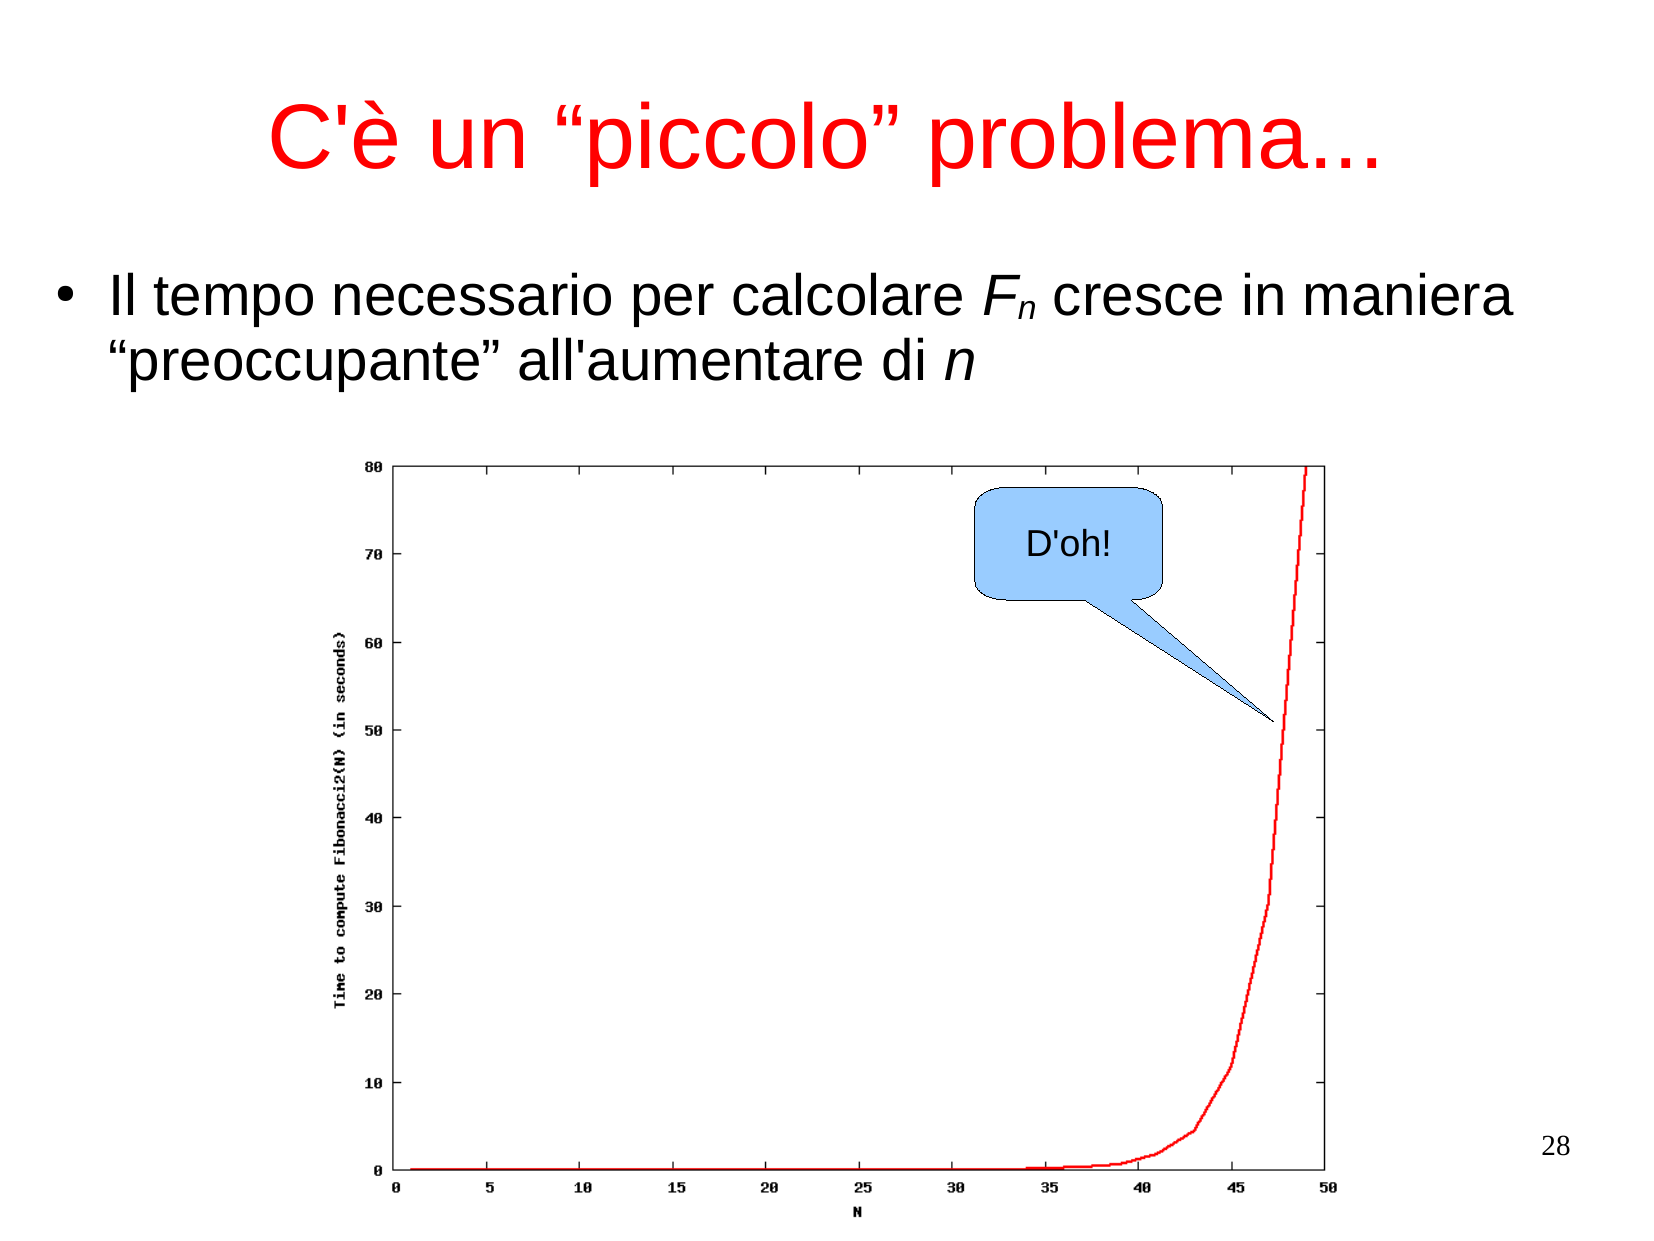

# C'è un “piccolo” problema...
Il tempo necessario per calcolare Fn cresce in maniera “preoccupante” all'aumentare di n
D'oh!
Algoritmi e Strutture Dati
28